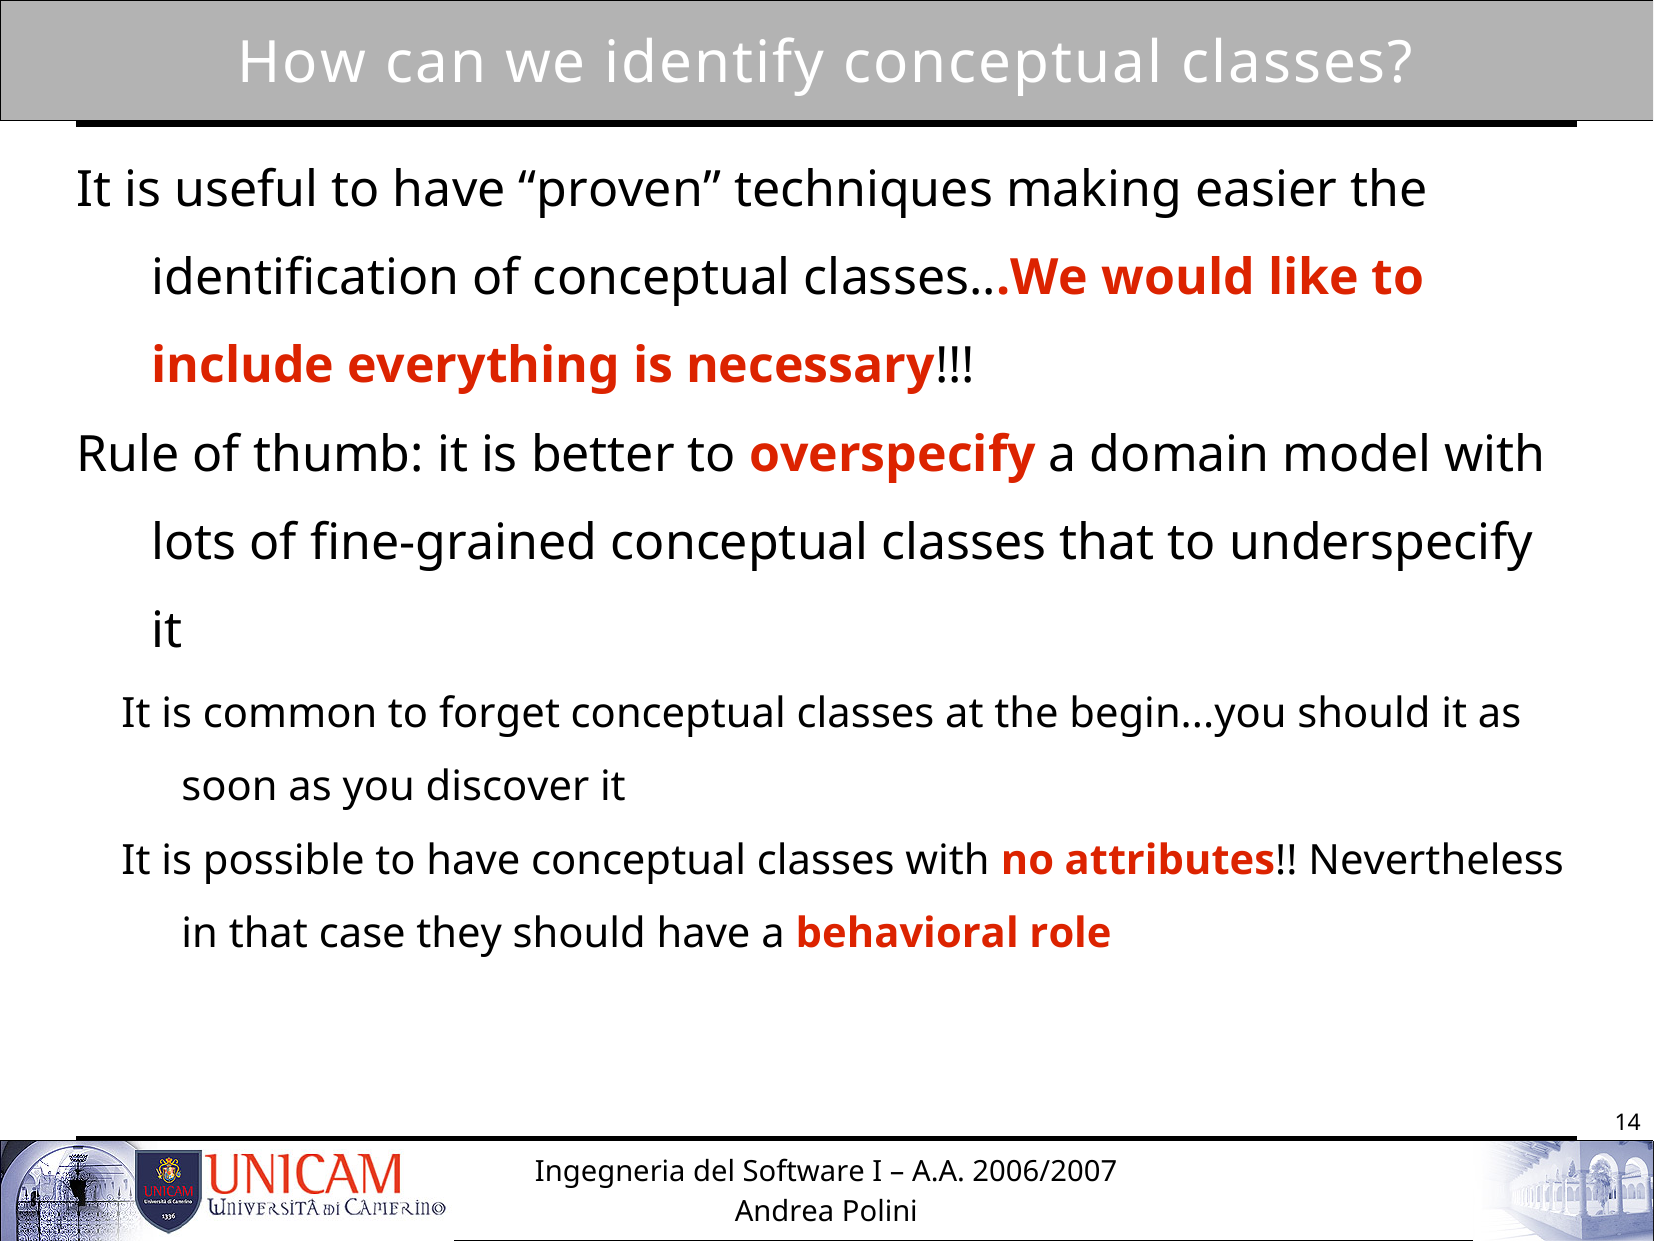

# How can we identify conceptual classes?
It is useful to have “proven” techniques making easier the identification of conceptual classes...We would like to include everything is necessary!!!
Rule of thumb: it is better to overspecify a domain model with lots of fine-grained conceptual classes that to underspecify it
It is common to forget conceptual classes at the begin...you should it as soon as you discover it
It is possible to have conceptual classes with no attributes!! Nevertheless in that case they should have a behavioral role
14